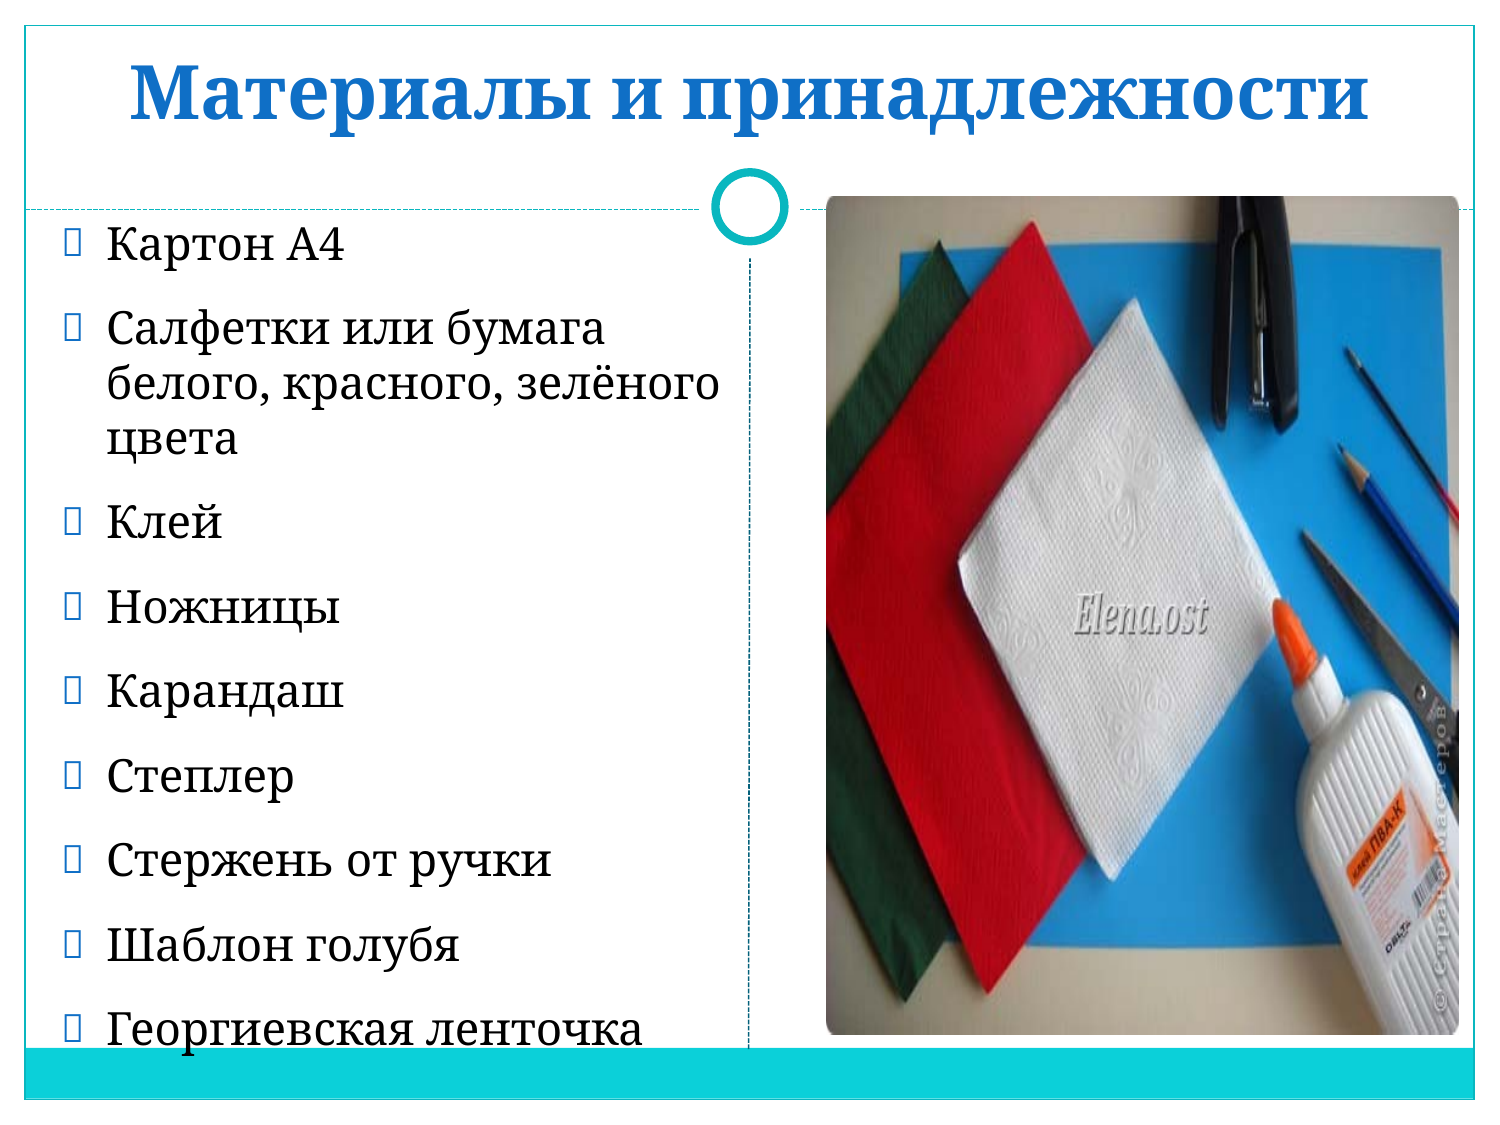

# Материалы и принадлежности
Картон А4
Салфетки или бумага белого, красного, зелёного цвета
Клей
Ножницы
Карандаш
Степлер
Стержень от ручки
Шаблон голубя
Георгиевская ленточка